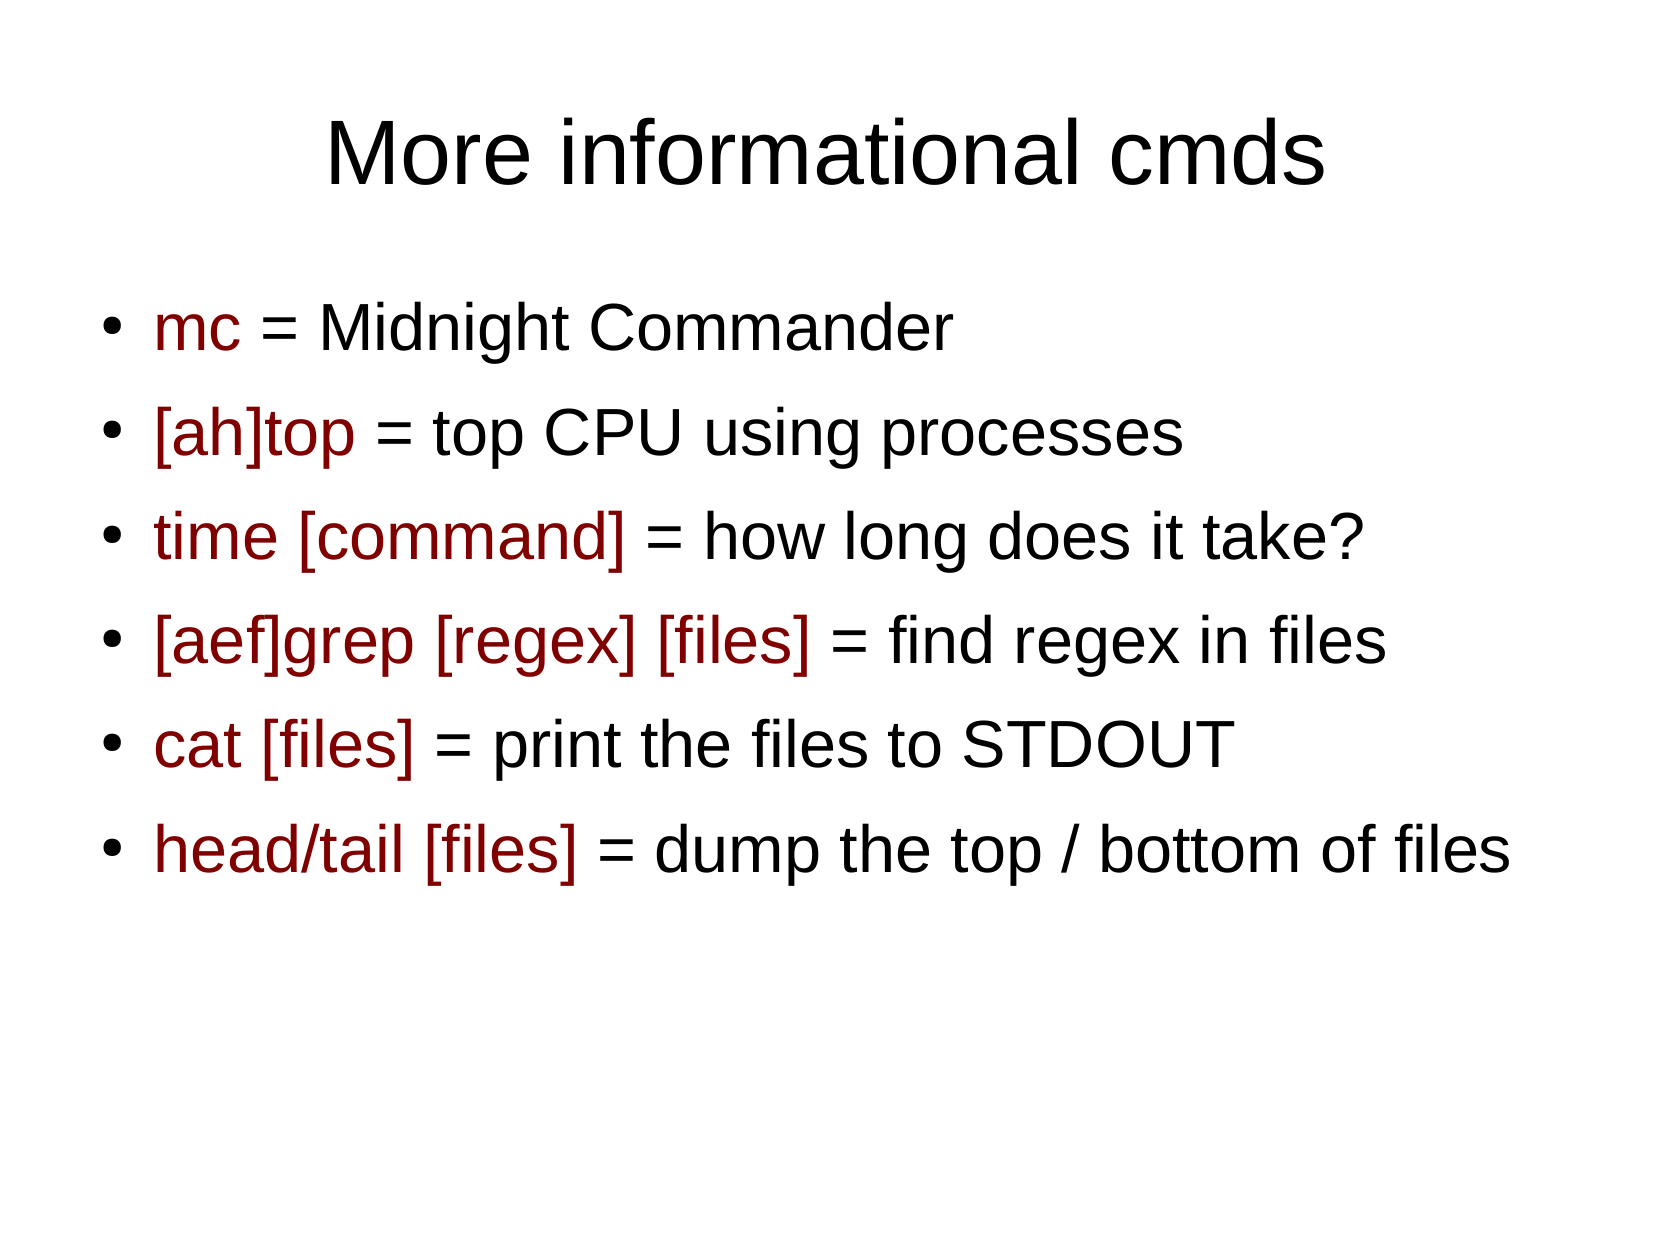

# More informational cmds
mc = Midnight Commander
[ah]top = top CPU using processes
time [command] = how long does it take?
[aef]grep [regex] [files] = find regex in files
cat [files] = print the files to STDOUT
head/tail [files] = dump the top / bottom of files